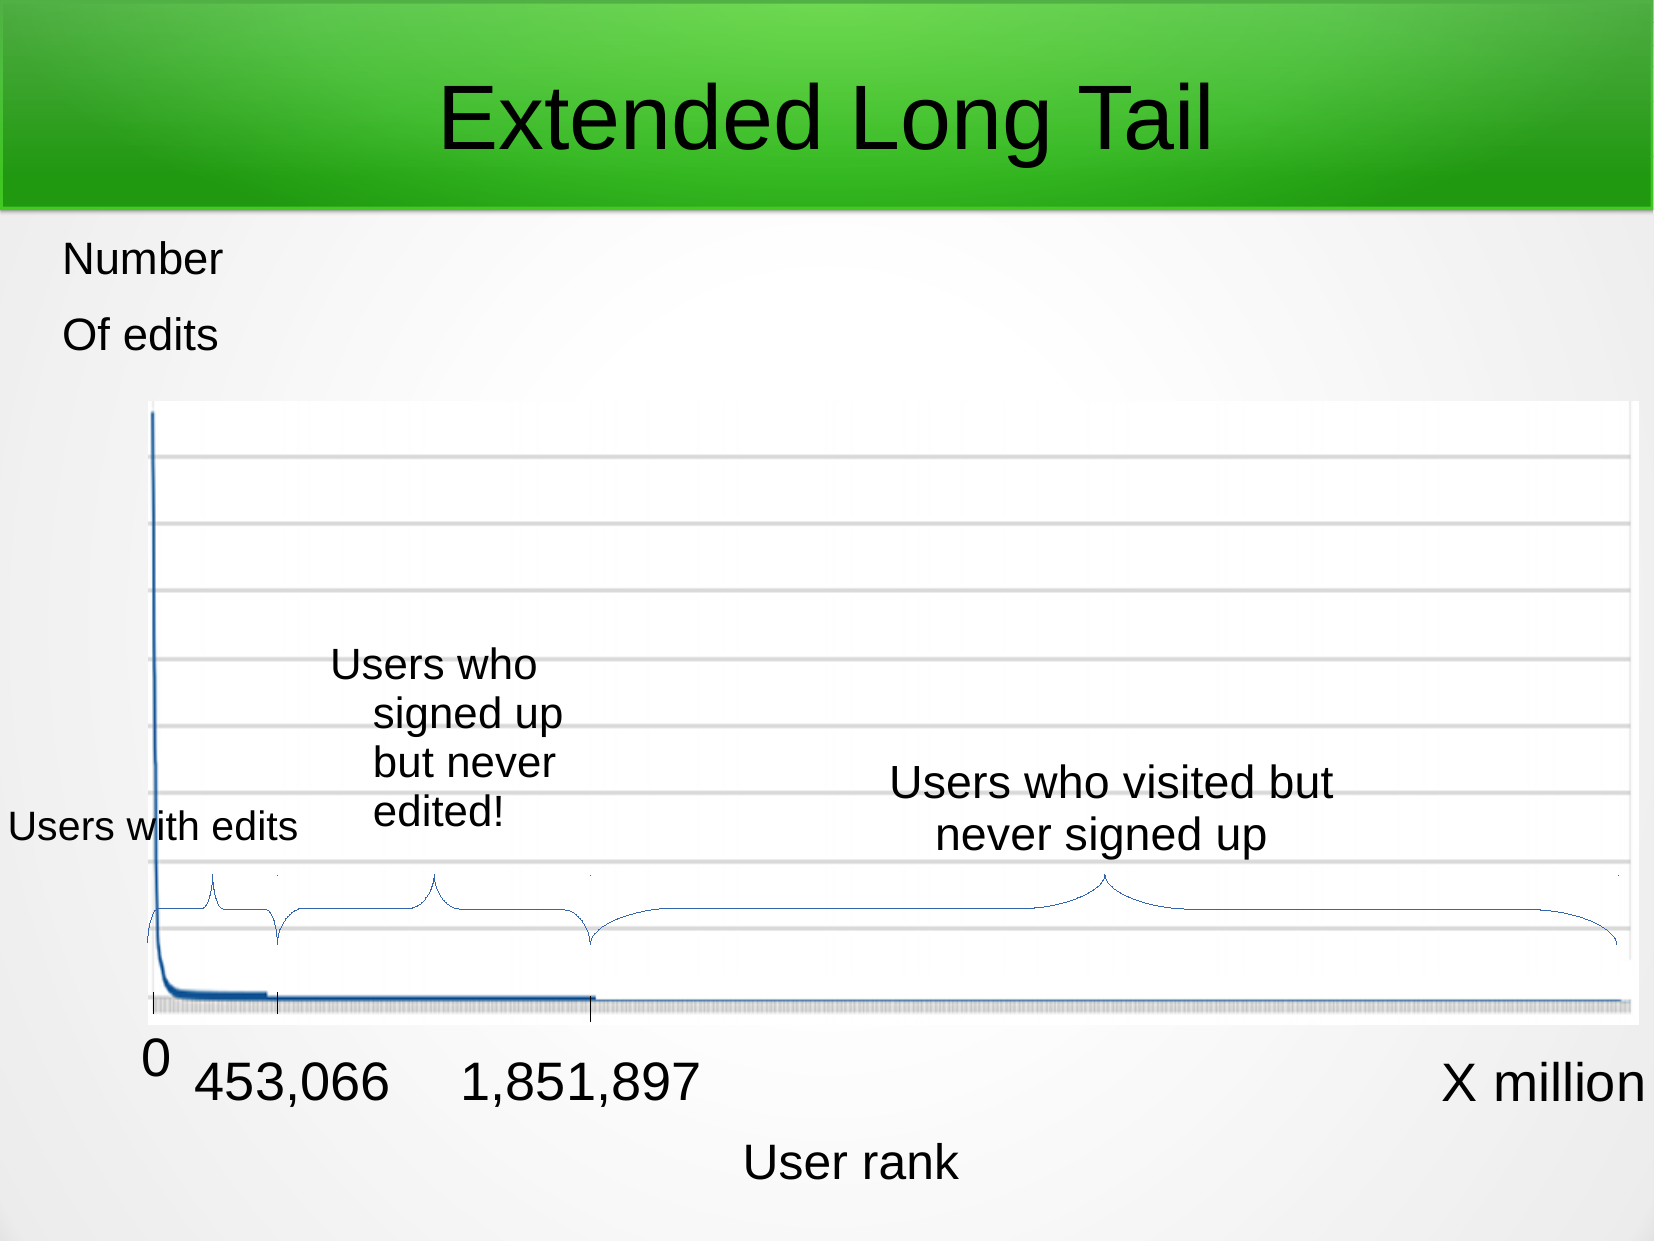

# Extended Long Tail
Number
Of edits
Users who signed up but never edited!
Users who visited but never signed up
Users with edits
0
453,066
1,851,897
X million
User rank